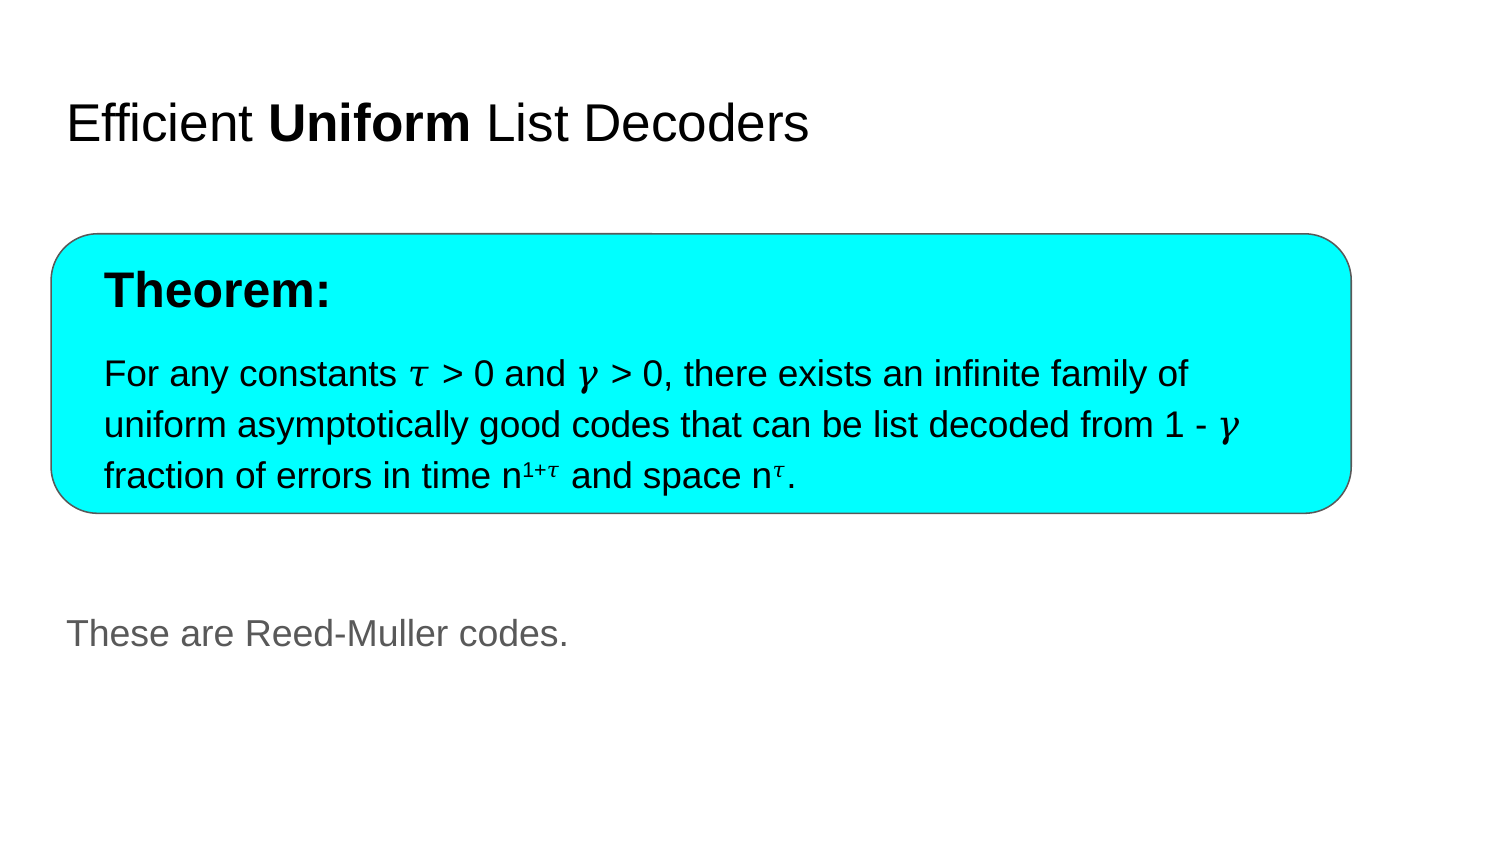

# Efficient Uniform List Decoders
Theorem:
For any constants 𝜏 > 0 and 𝛾 > 0, there exists an infinite family of uniform asymptotically good codes that can be list decoded from 1 - 𝛾 fraction of errors in time n1+𝜏 and space n𝜏.
These are Reed-Muller codes.